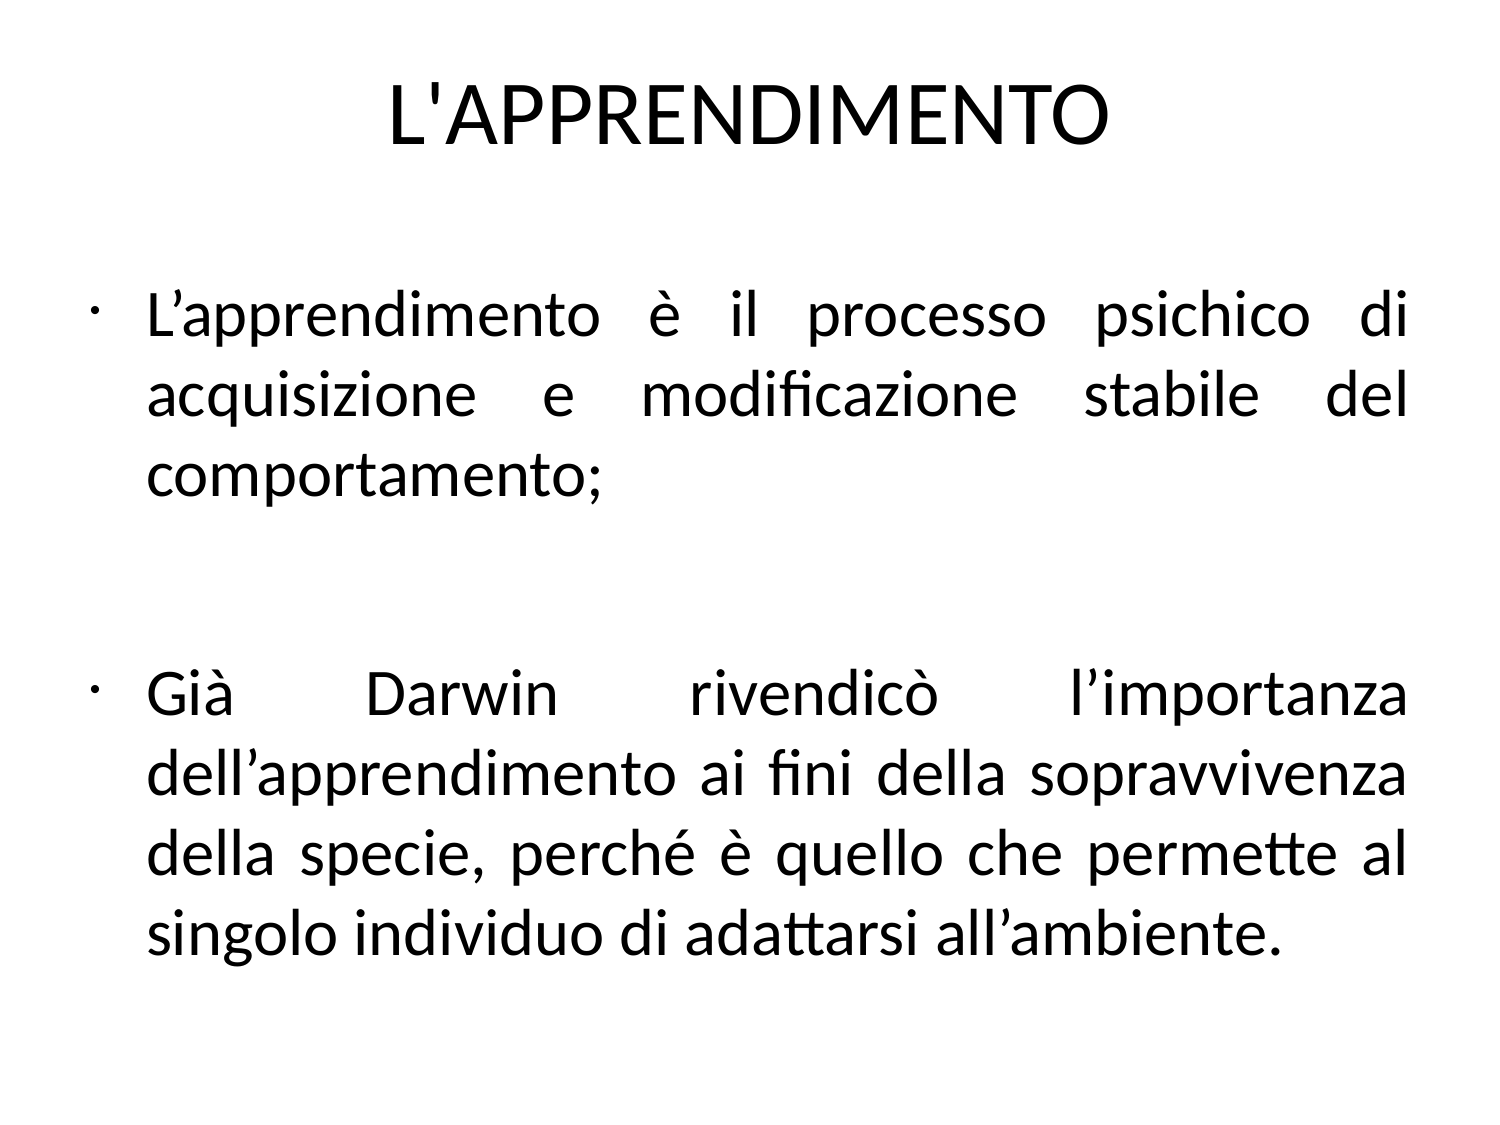

# L'APPRENDIMENTO
L’apprendimento è il processo psichico di acquisizione e modificazione stabile del comportamento;
Già Darwin rivendicò l’importanza dell’apprendimento ai fini della sopravvivenza della specie, perché è quello che permette al singolo individuo di adattarsi all’ambiente.